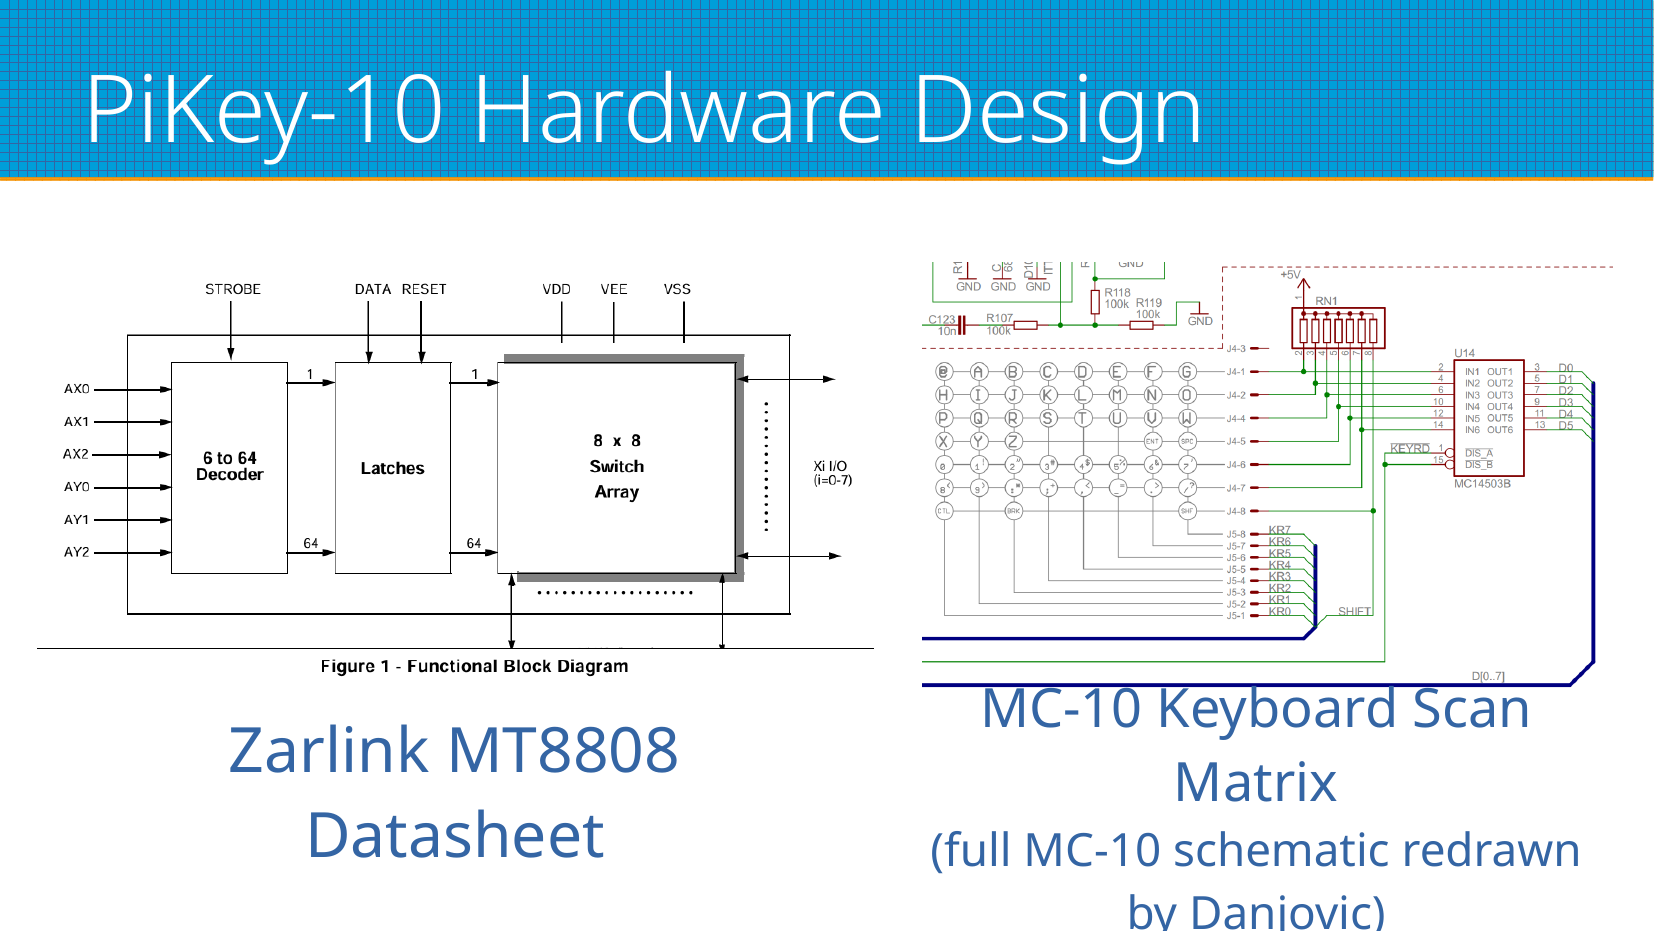

# PiKey-10 Hardware Design
MC-10 Keyboard Scan Matrix
(full MC-10 schematic redrawn by Danjovic)
Zarlink MT8808 Datasheet